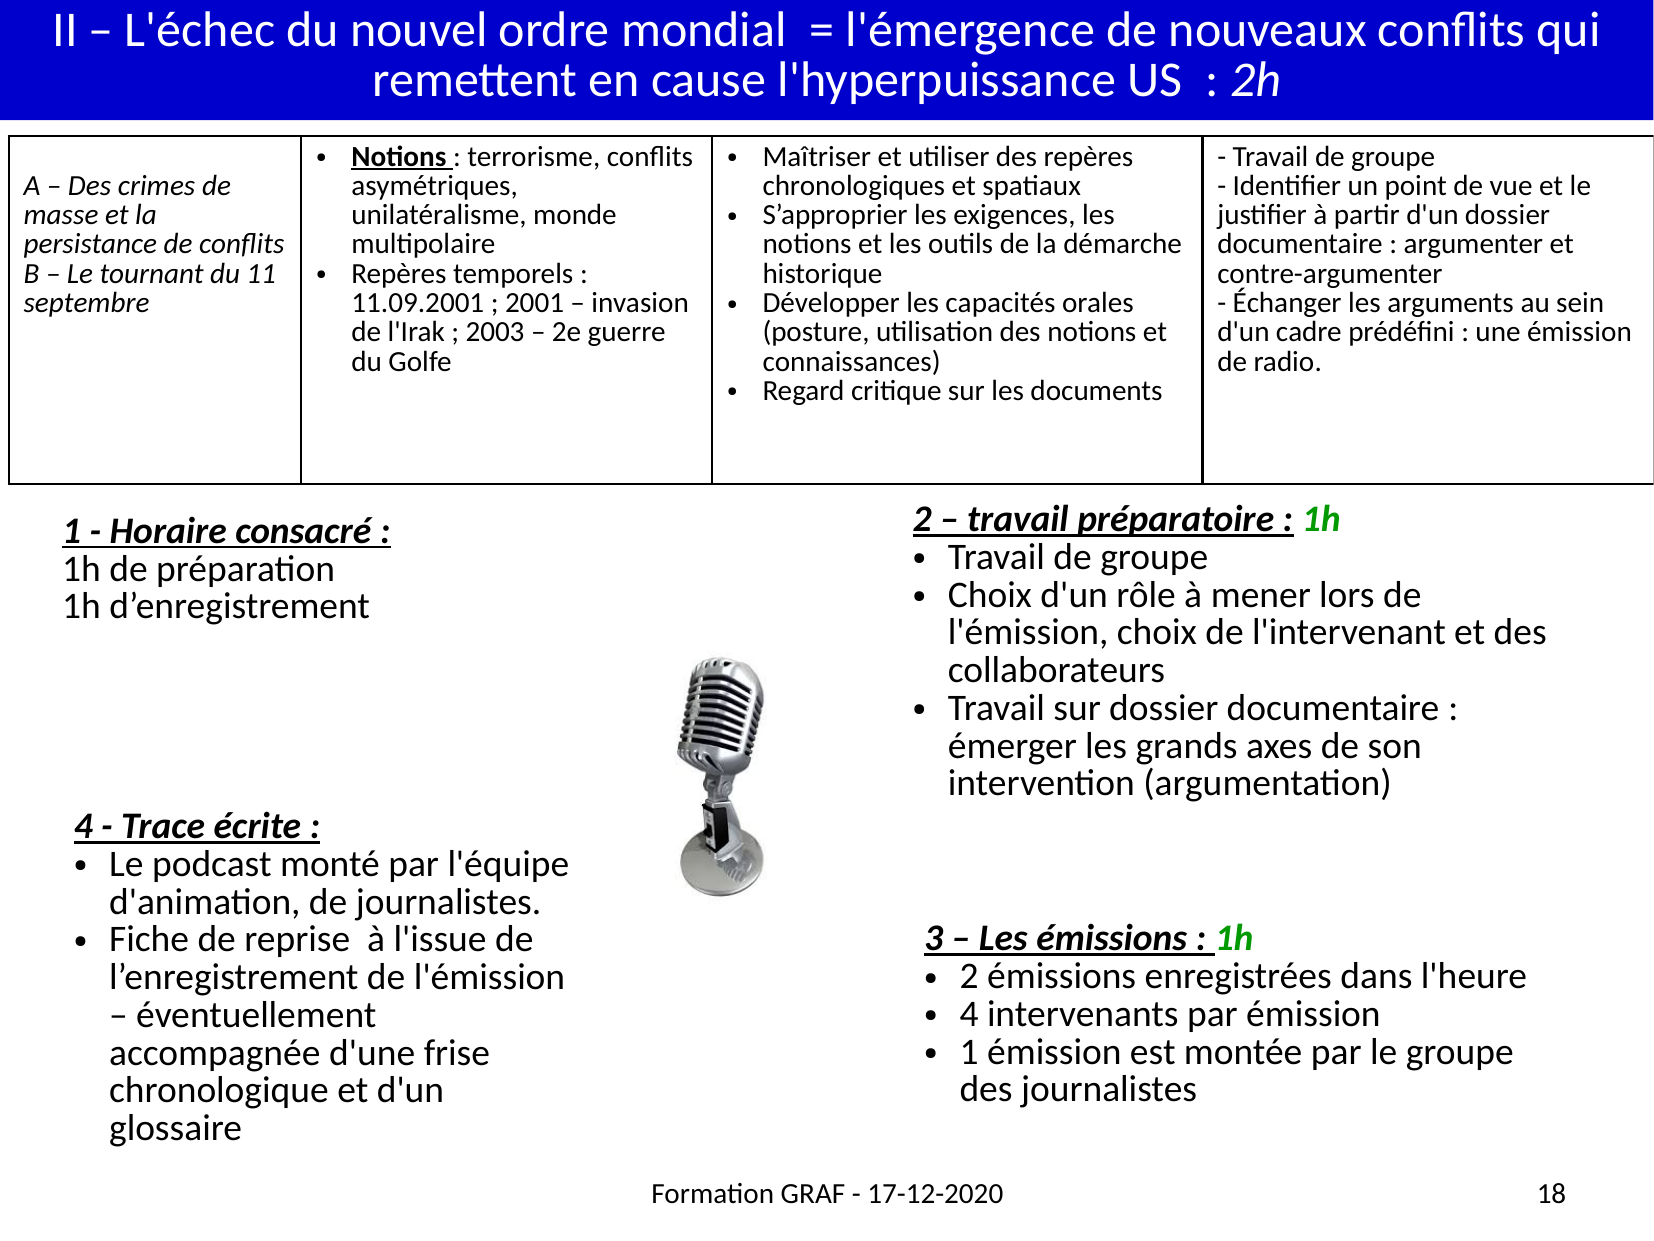

# II – L'échec du nouvel ordre mondial  = l'émergence de nouveaux conflits qui remettent en cause l'hyperpuissance US  : 2h
| A – Des crimes de masse et la persistance de conflits B – Le tournant du 11 septembre | Notions : terrorisme, conflits asymétriques, unilatéralisme, monde multipolaire Repères temporels : 11.09.2001 ; 2001 – invasion de l'Irak ; 2003 – 2e guerre du Golfe | Maîtriser et utiliser des repères chronologiques et spatiaux S’approprier les exigences, les notions et les outils de la démarche historique Développer les capacités orales (posture, utilisation des notions et connaissances) Regard critique sur les documents | - Travail de groupe - Identifier un point de vue et le justifier à partir d'un dossier documentaire : argumenter et contre-argumenter - Échanger les arguments au sein d'un cadre prédéfini : une émission de radio. |
| --- | --- | --- | --- |
2 – travail préparatoire : 1h
Travail de groupe
Choix d'un rôle à mener lors de l'émission, choix de l'intervenant et des collaborateurs
Travail sur dossier documentaire : émerger les grands axes de son intervention (argumentation)
1 - Horaire consacré :
1h de préparation
1h d’enregistrement
4 - Trace écrite :
Le podcast monté par l'équipe d'animation, de journalistes.
Fiche de reprise à l'issue de l’enregistrement de l'émission – éventuellement accompagnée d'une frise chronologique et d'un glossaire
3 – Les émissions : 1h
2 émissions enregistrées dans l'heure
4 intervenants par émission
1 émission est montée par le groupe des journalistes
18